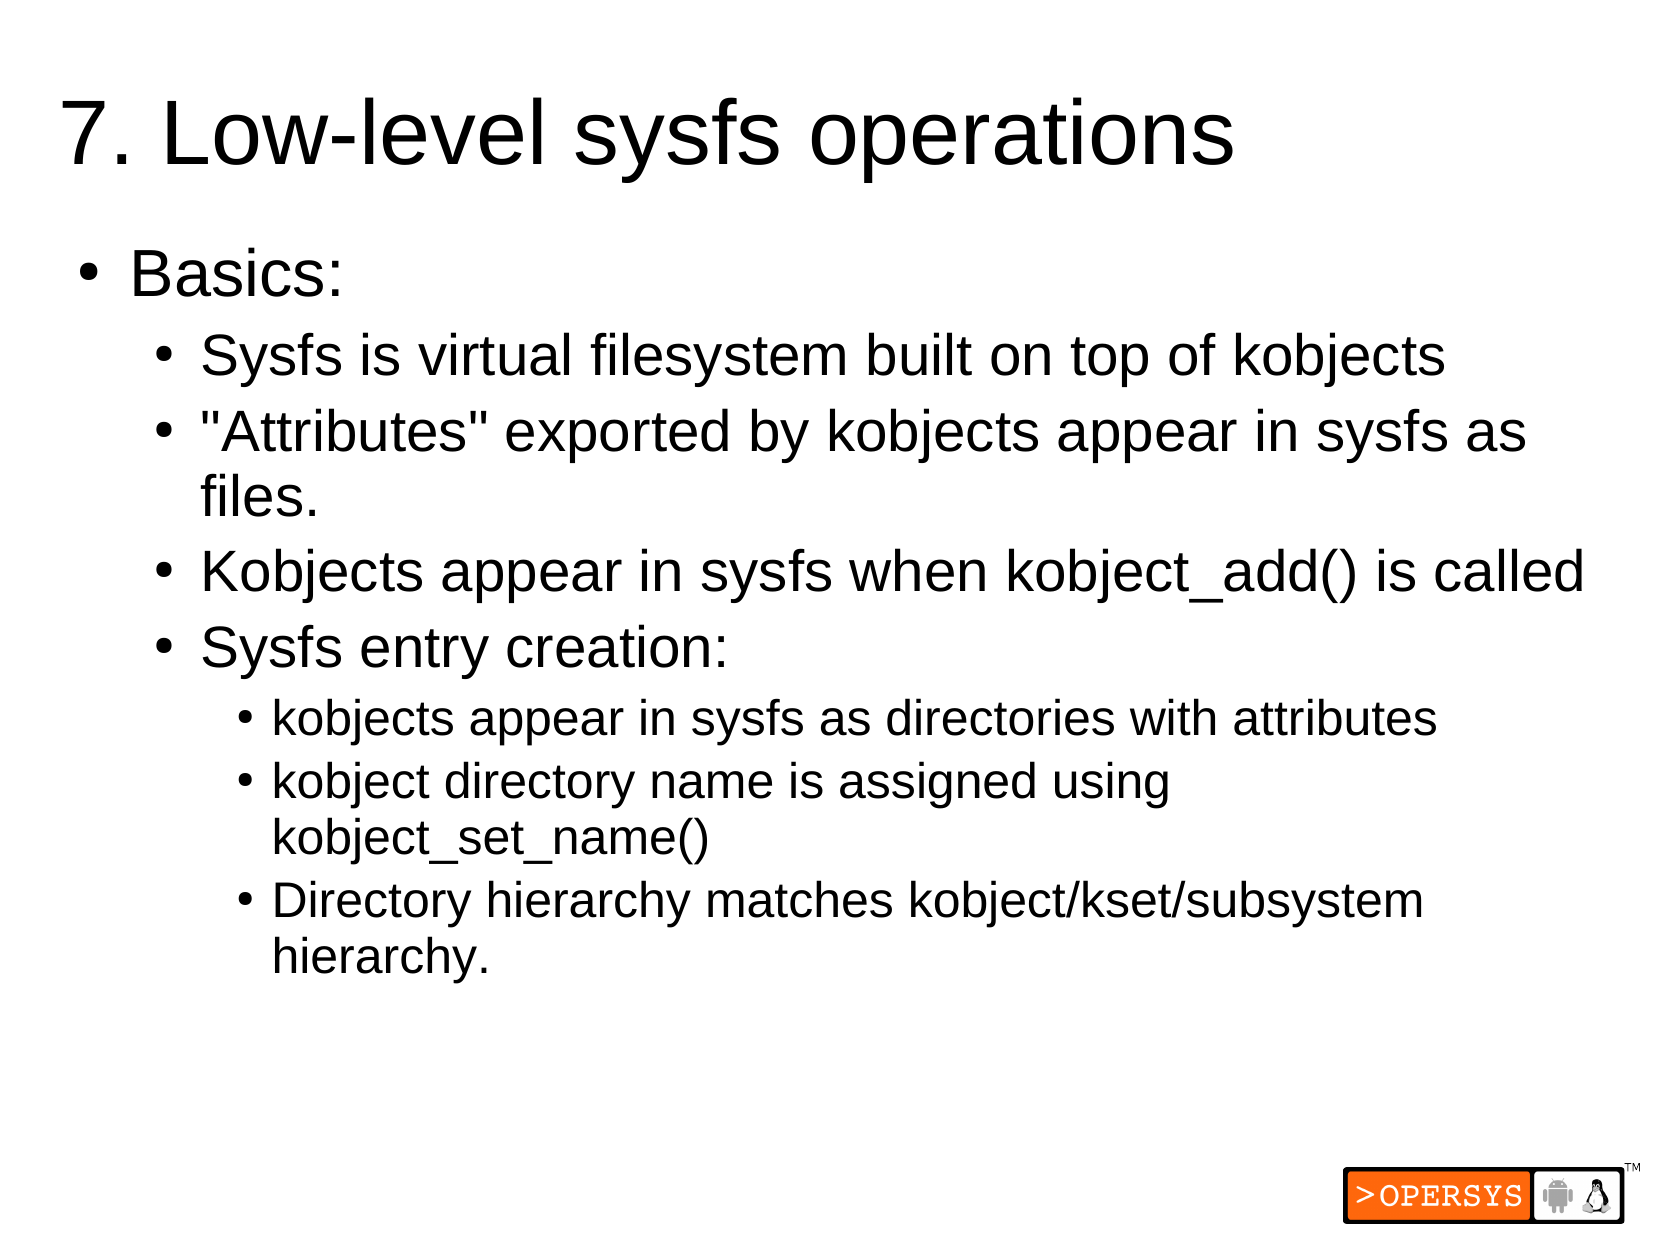

# 7. Low-level sysfs operations
Basics:
Sysfs is virtual filesystem built on top of kobjects
"Attributes" exported by kobjects appear in sysfs as files.
Kobjects appear in sysfs when kobject_add() is called
Sysfs entry creation:
kobjects appear in sysfs as directories with attributes
kobject directory name is assigned using kobject_set_name()
Directory hierarchy matches kobject/kset/subsystem hierarchy.